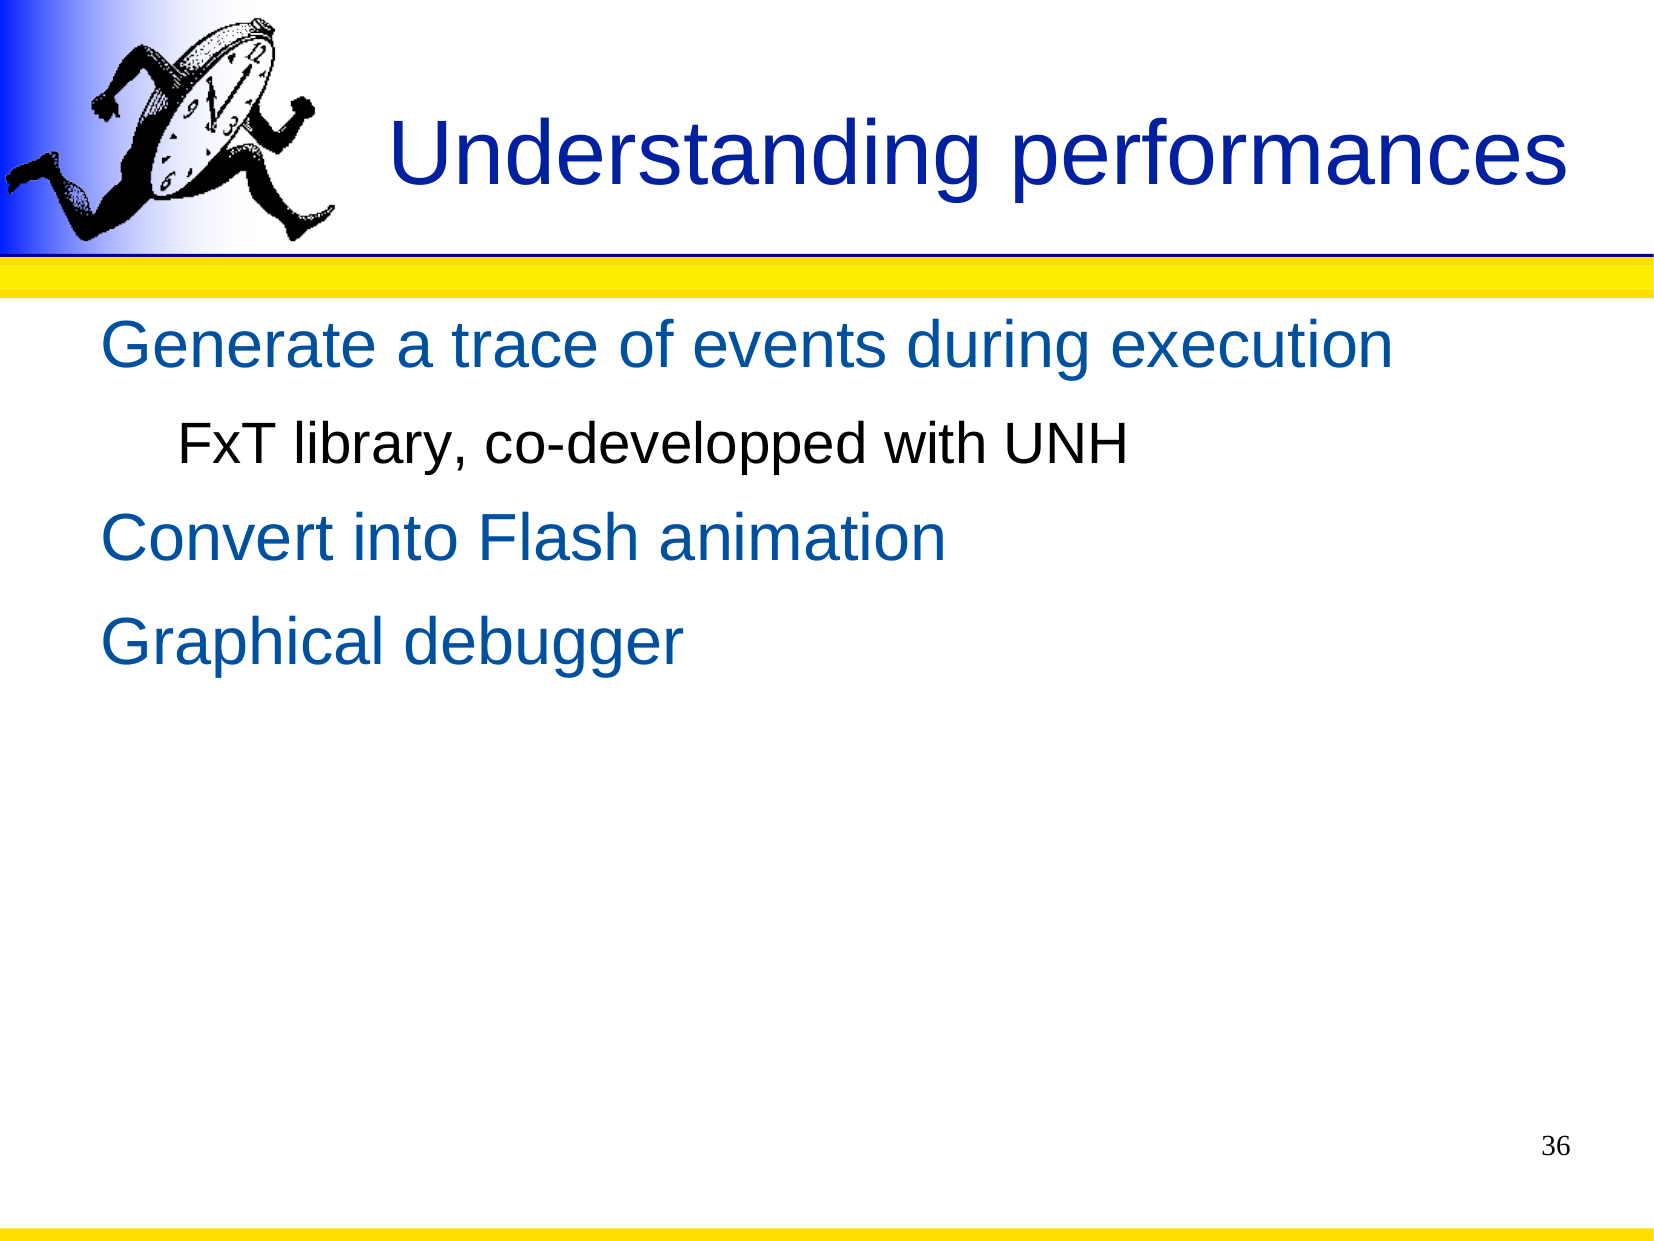

# Understanding performances
Generate a trace of events during execution
FxT library, co-developped with UNH
Convert into Flash animation
Graphical debugger
36